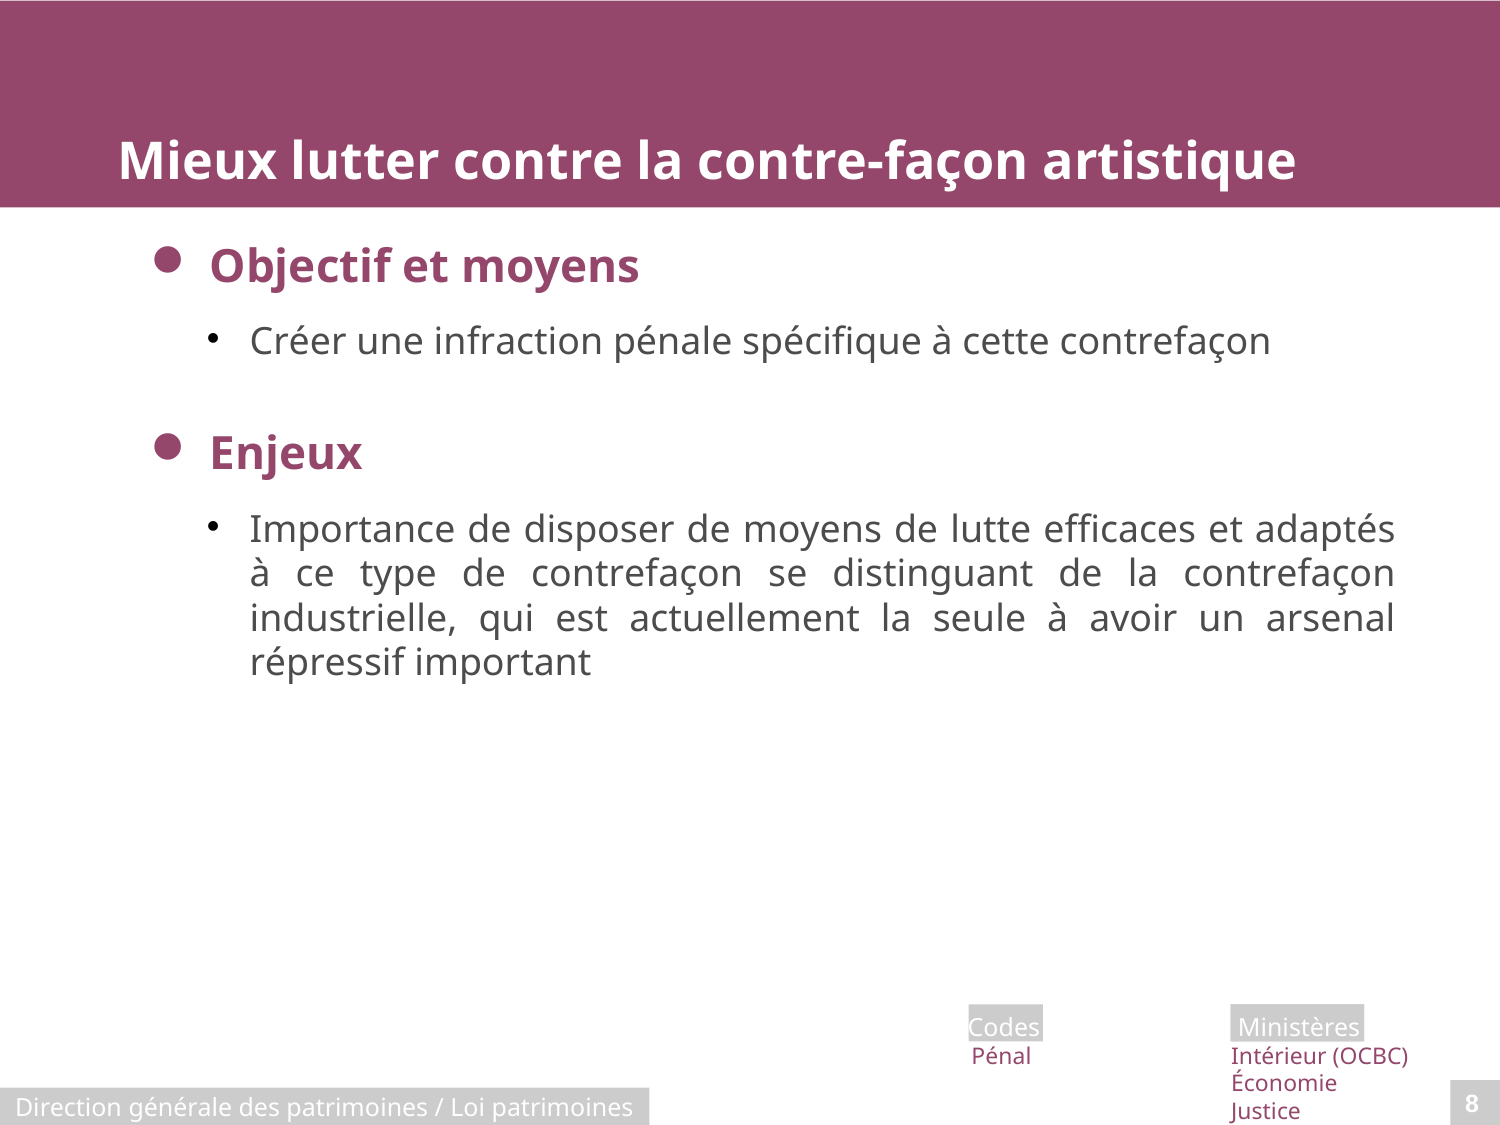

Mieux lutter contre la contre-façon artistique
# Objectif et moyens
Créer une infraction pénale spécifique à cette contrefaçon
Enjeux
Importance de disposer de moyens de lutte efficaces et adaptés à ce type de contrefaçon se distinguant de la contrefaçon industrielle, qui est actuellement la seule à avoir un arsenal répressif important
Codes
Ministères
Ministères
Pénal
Intérieur (OCBC)
Économie
Justice